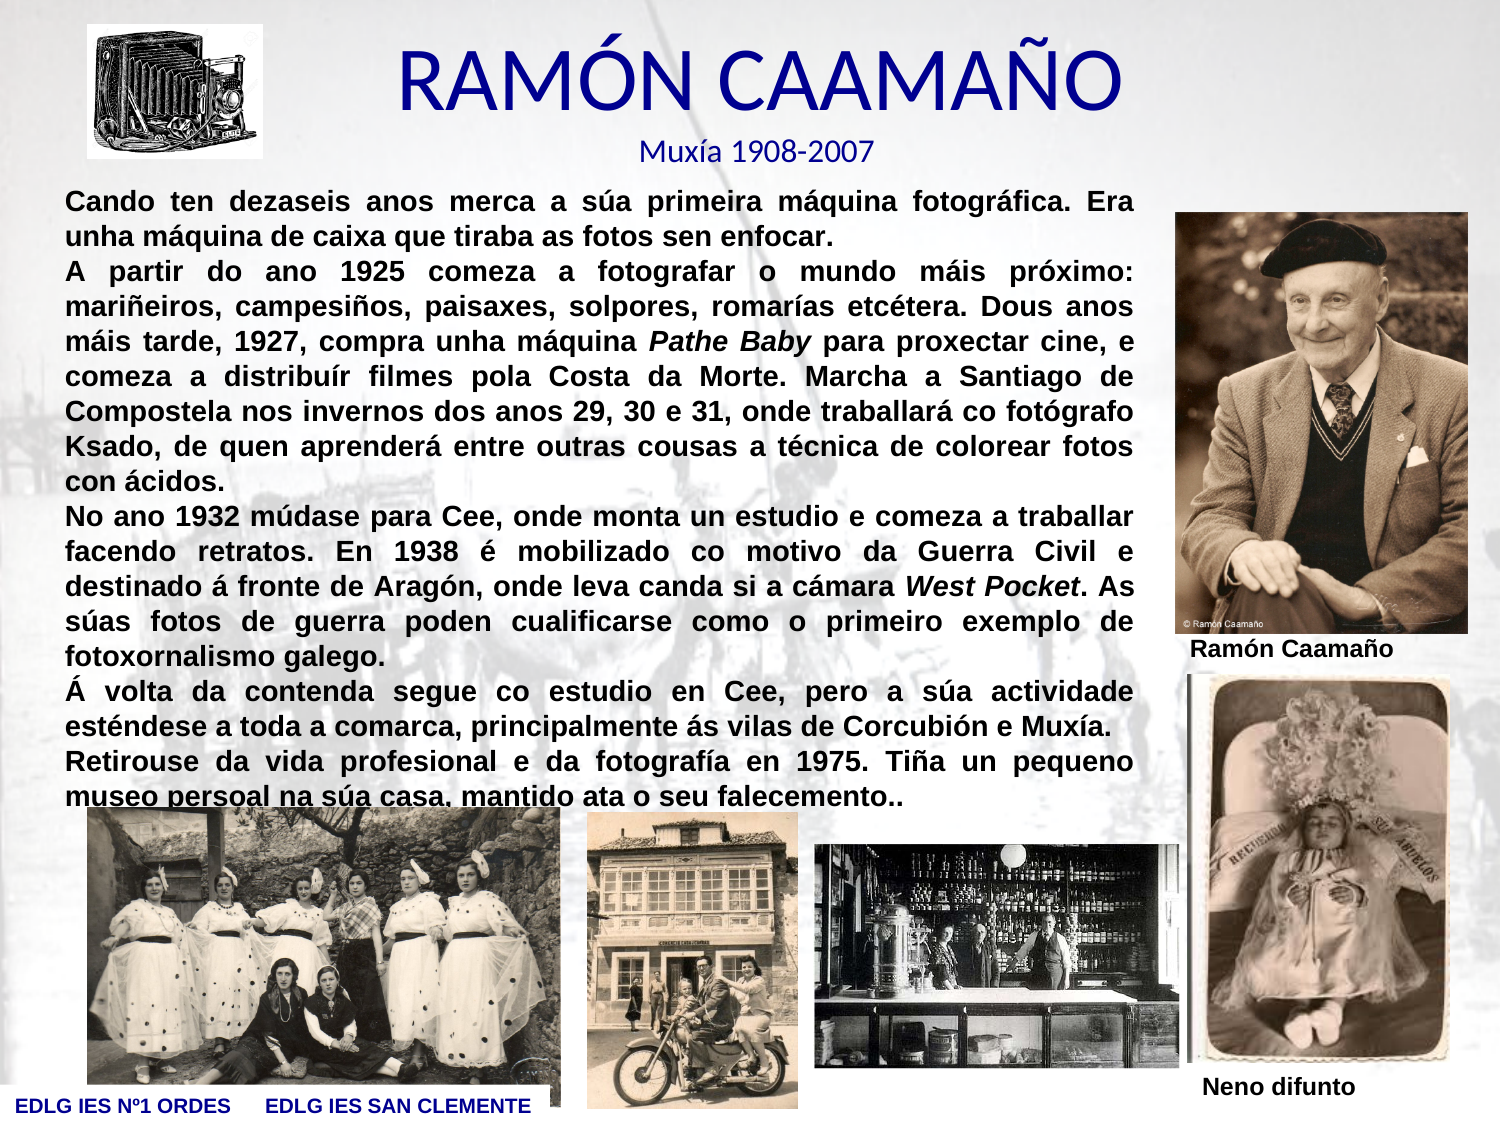

# RAMÓN CAAMAÑO Muxía 1908-2007
Cando ten dezaseis anos merca a súa primeira máquina fotográfica. Era unha máquina de caixa que tiraba as fotos sen enfocar.
A partir do ano 1925 comeza a fotografar o mundo máis próximo: mariñeiros, campesiños, paisaxes, solpores, romarías etcétera. Dous anos máis tarde, 1927, compra unha máquina Pathe Baby para proxectar cine, e comeza a distribuír filmes pola Costa da Morte. Marcha a Santiago de Compostela nos invernos dos anos 29, 30 e 31, onde traballará co fotógrafo Ksado, de quen aprenderá entre outras cousas a técnica de colorear fotos con ácidos.
No ano 1932 múdase para Cee, onde monta un estudio e comeza a traballar facendo retratos. En 1938 é mobilizado co motivo da Guerra Civil e destinado á fronte de Aragón, onde leva canda si a cámara West Pocket. As súas fotos de guerra poden cualificarse como o primeiro exemplo de fotoxornalismo galego.
Á volta da contenda segue co estudio en Cee, pero a súa actividade esténdese a toda a comarca, principalmente ás vilas de Corcubión e Muxía.
Retirouse da vida profesional e da fotografía en 1975. Tiña un pequeno museo persoal na súa casa, mantido ata o seu falecemento..
Ramón Caamaño
Neno difunto
EDLG IES Nº1 ORDES EDLG IES SAN CLEMENTE